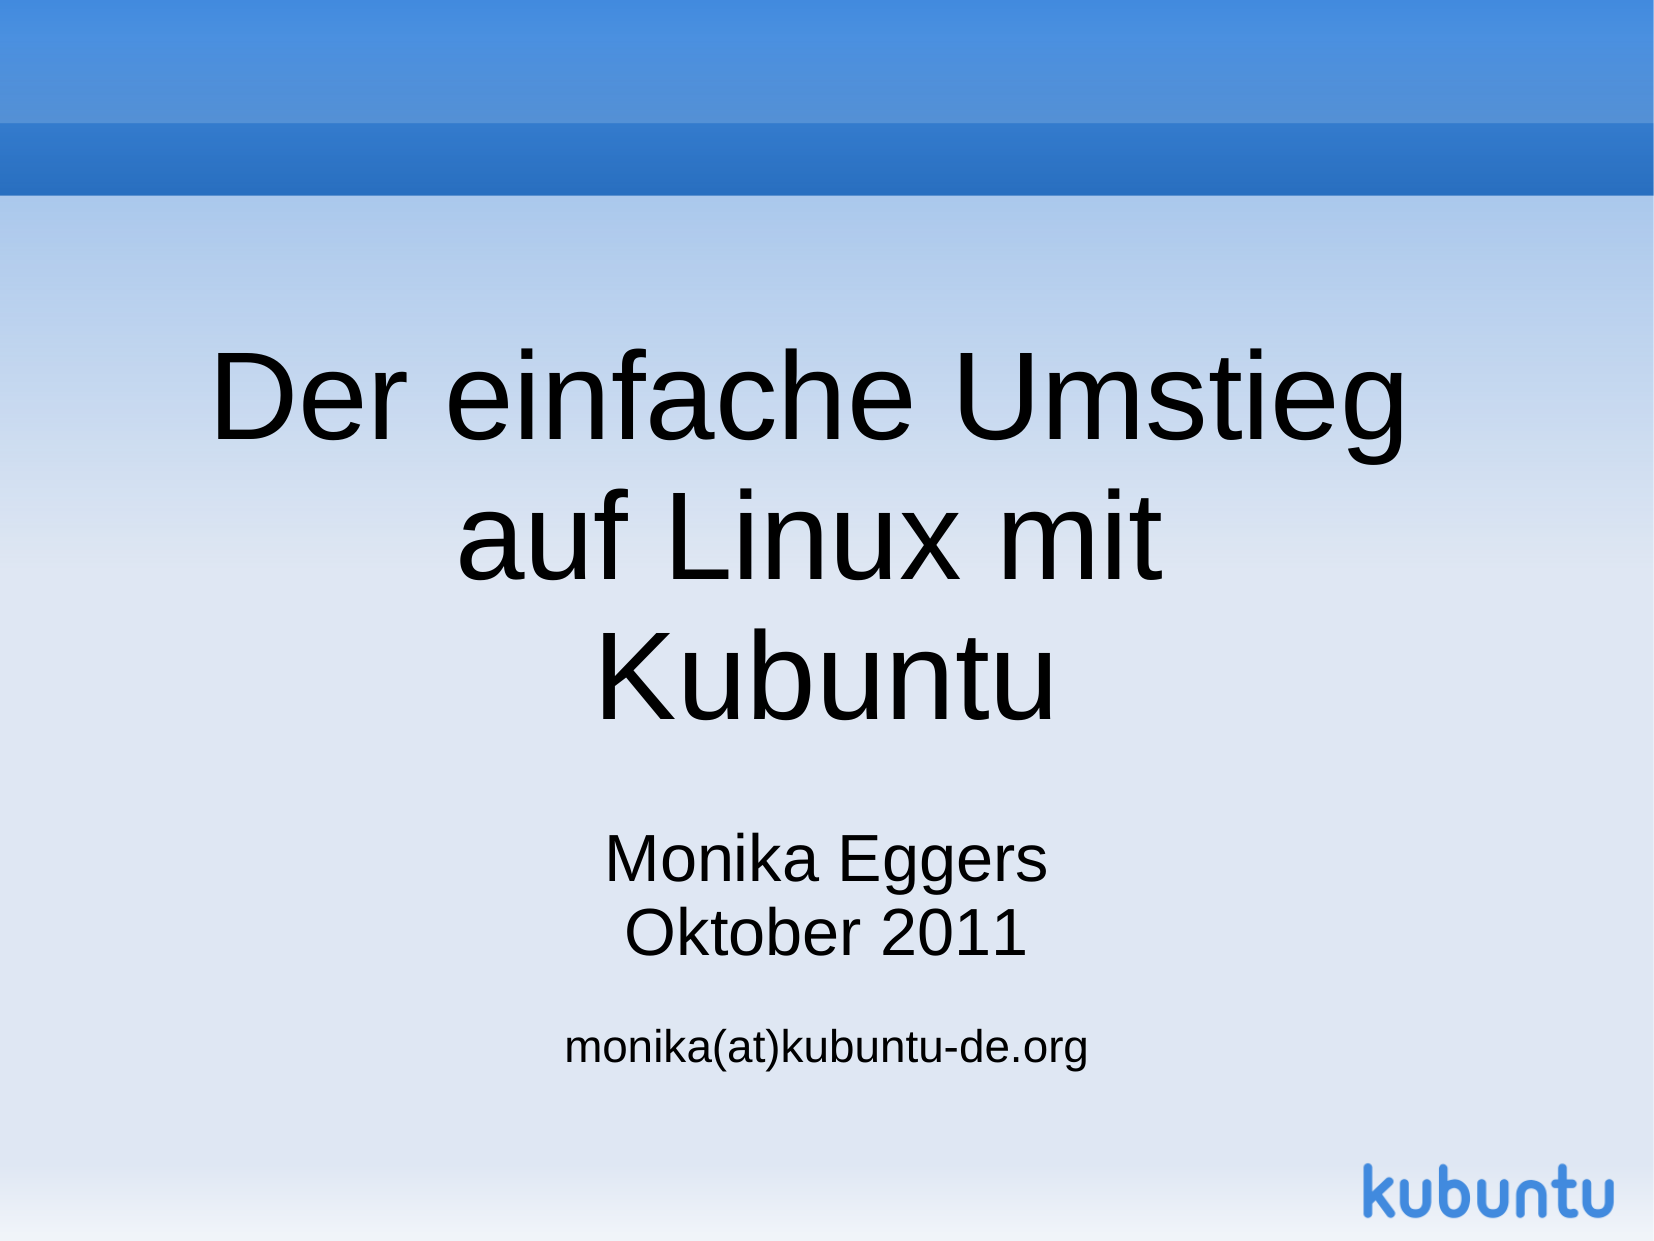

#
Der einfache Umstieg
auf Linux mit
Kubuntu
Monika Eggers
Oktober 2011
monika(at)kubuntu-de.org